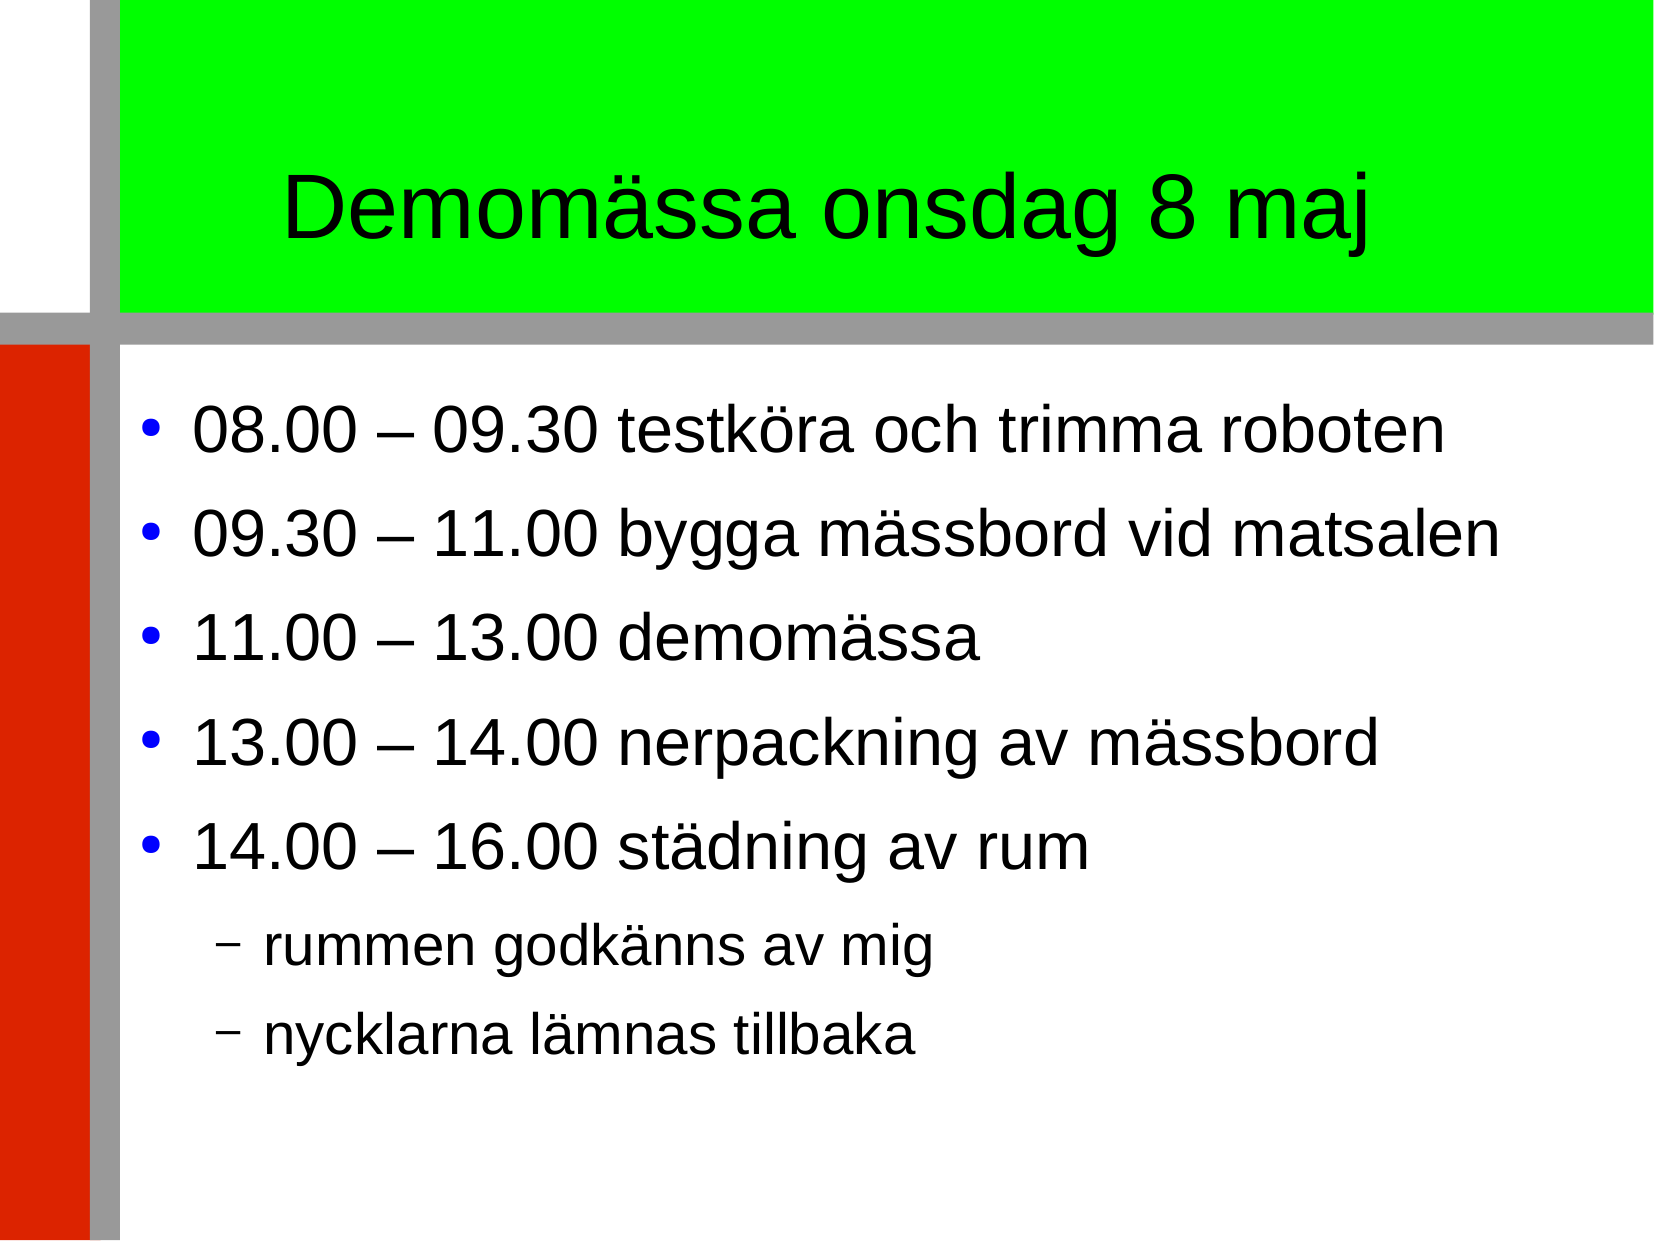

# Demomässa onsdag 8 maj
08.00 – 09.30 testköra och trimma roboten
09.30 – 11.00 bygga mässbord vid matsalen
11.00 – 13.00 demomässa
13.00 – 14.00 nerpackning av mässbord
14.00 – 16.00 städning av rum
rummen godkänns av mig
nycklarna lämnas tillbaka